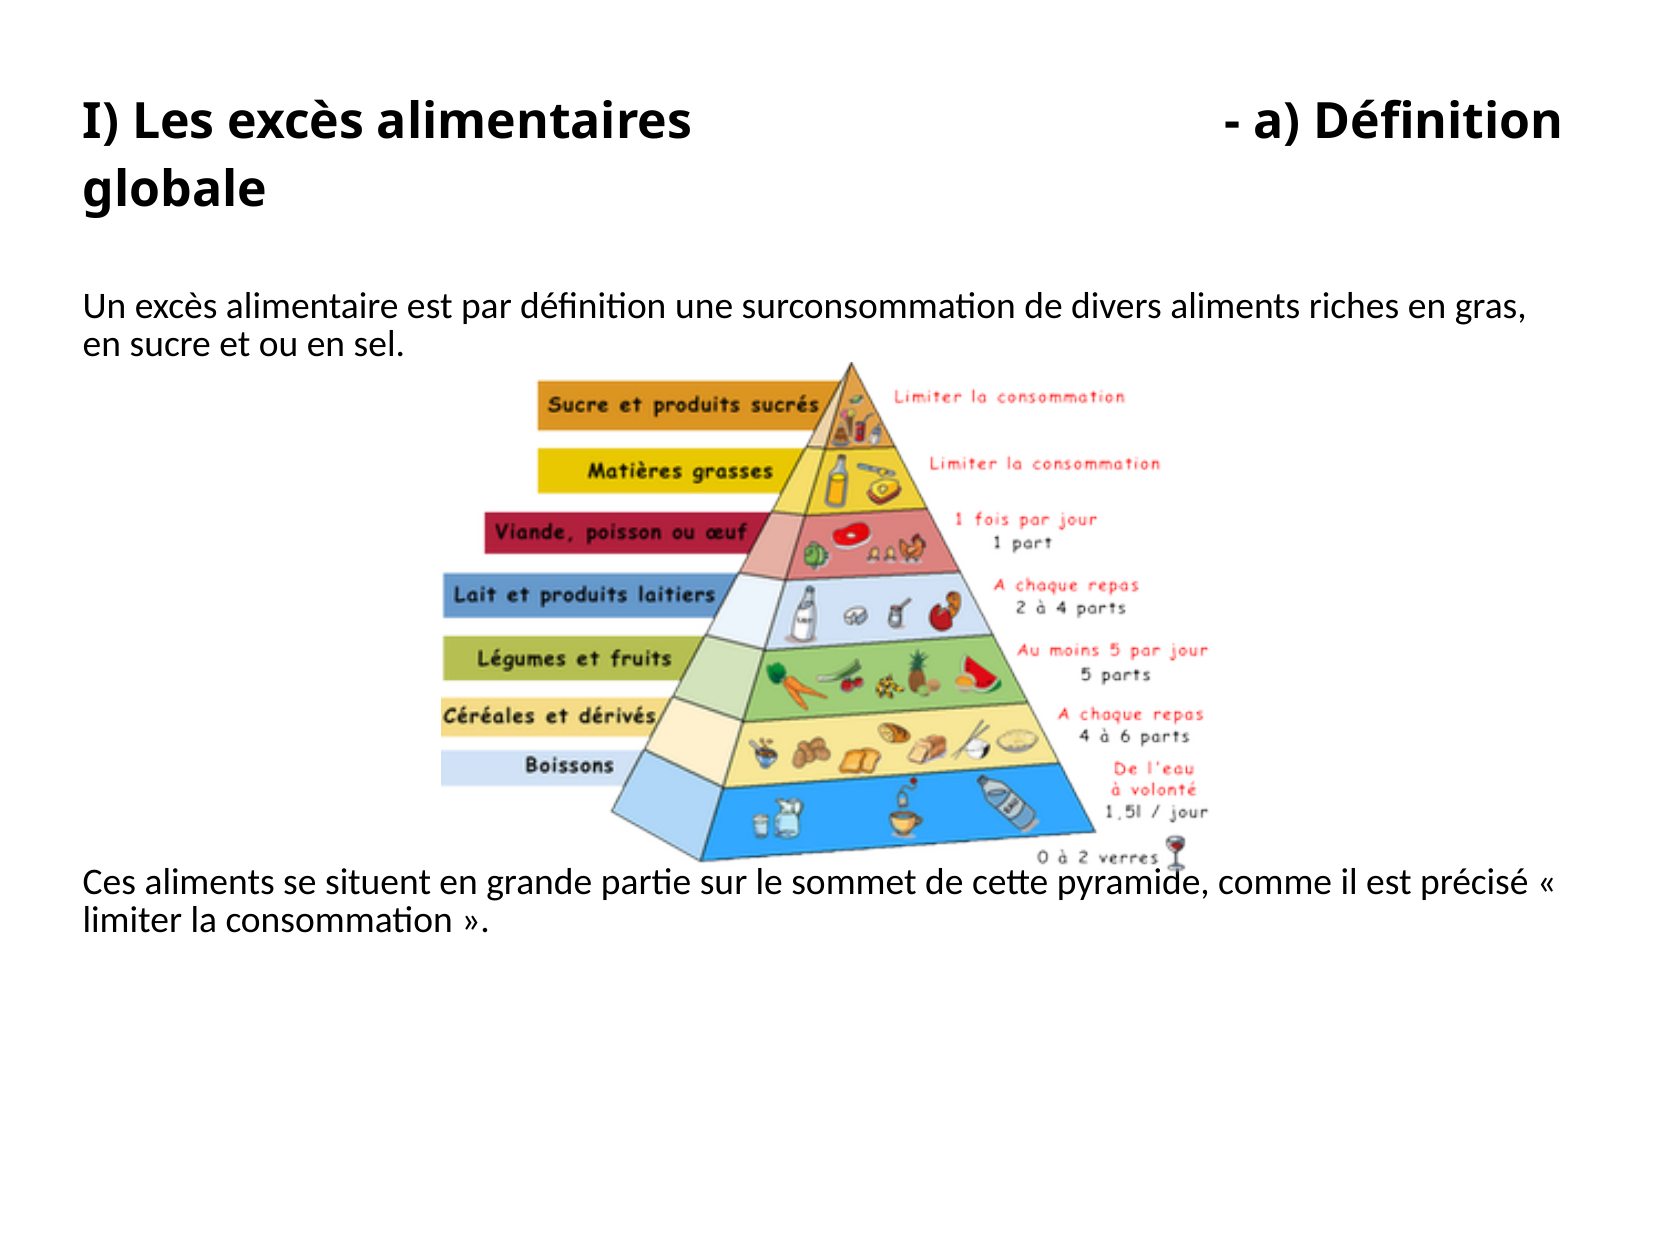

# I) Les excès alimentaires - a) Définition globale
Un excès alimentaire est par définition une surconsommation de divers aliments riches en gras, en sucre et ou en sel.
Pyramide alimentaire
Ces aliments se situent en grande partie sur le sommet de cette pyramide, comme il est précisé « limiter la consommation ».